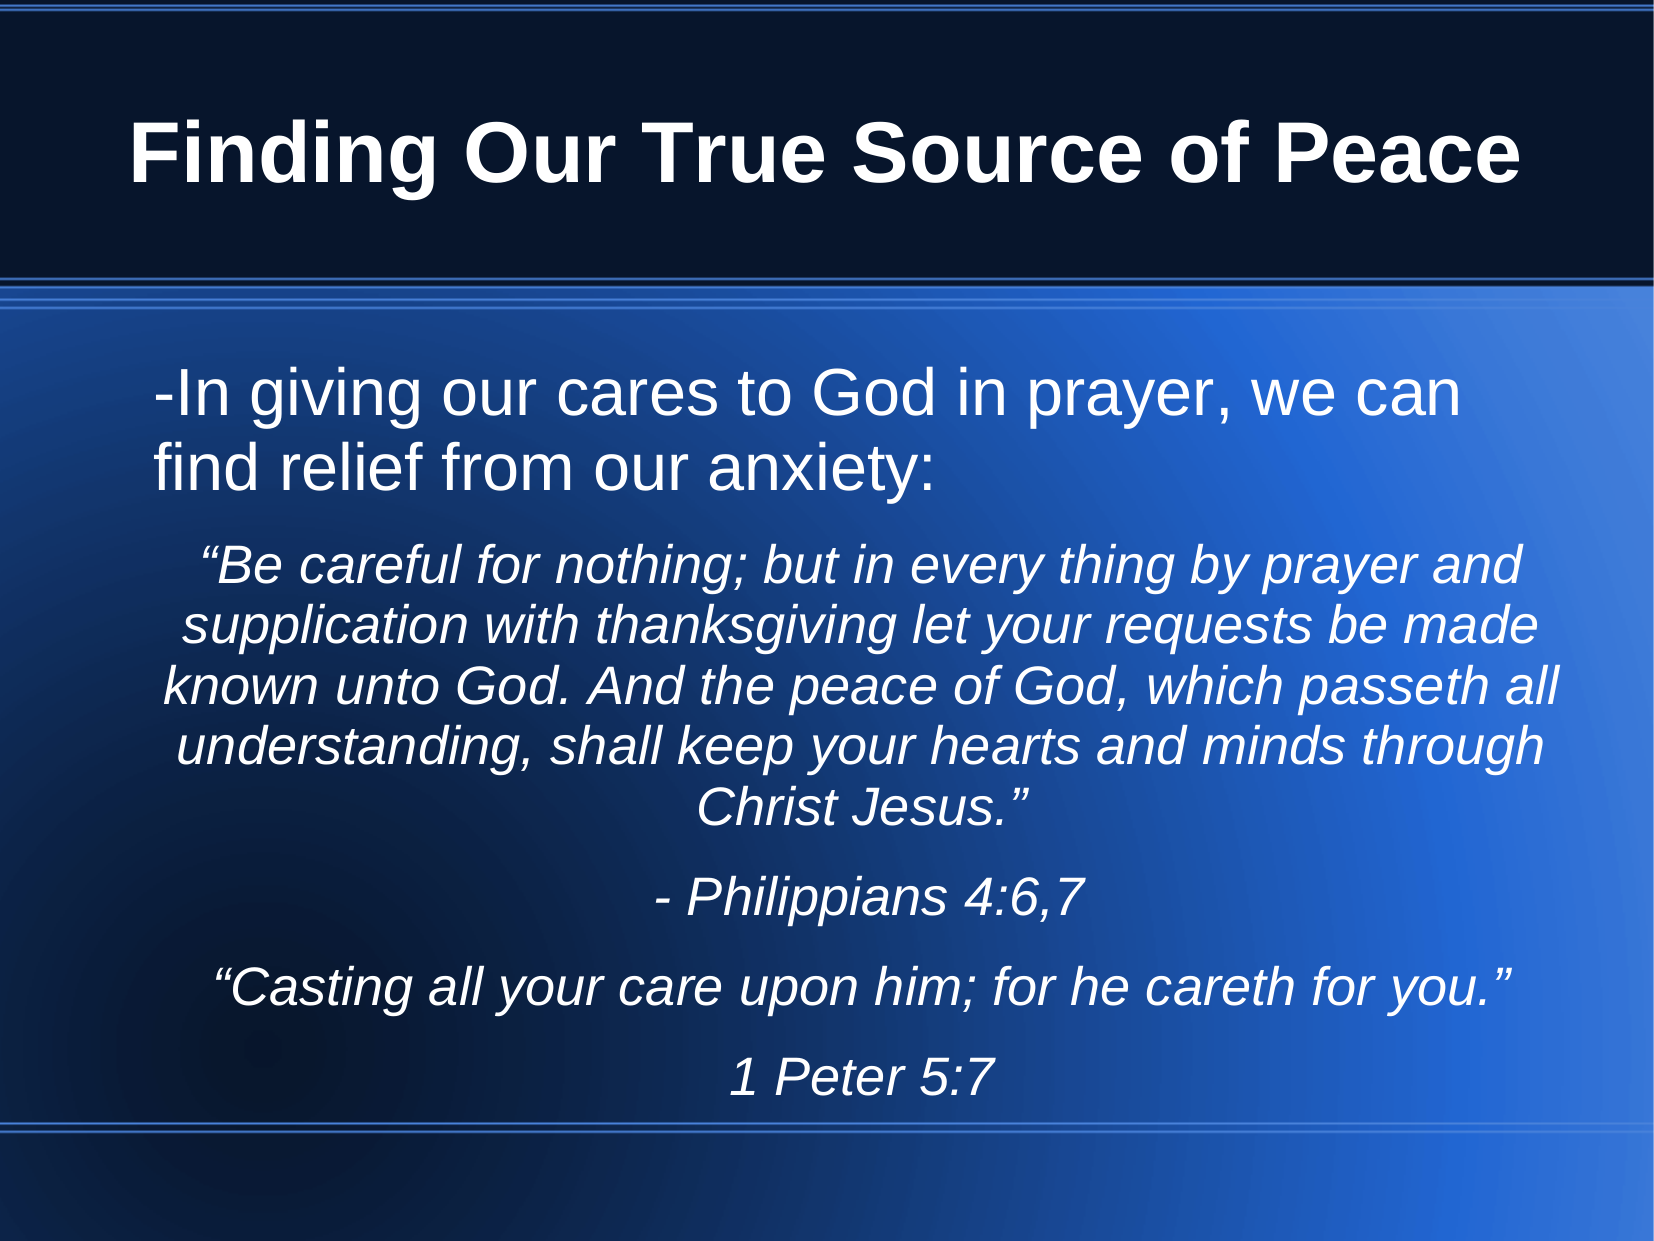

# Finding Our True Source of Peace
-In giving our cares to God in prayer, we can find relief from our anxiety:
“Be careful for nothing; but in every thing by prayer and supplication with thanksgiving let your requests be made known unto God. And the peace of God, which passeth all understanding, shall keep your hearts and minds through Christ Jesus.”
 - Philippians 4:6,7
“Casting all your care upon him; for he careth for you.”
1 Peter 5:7